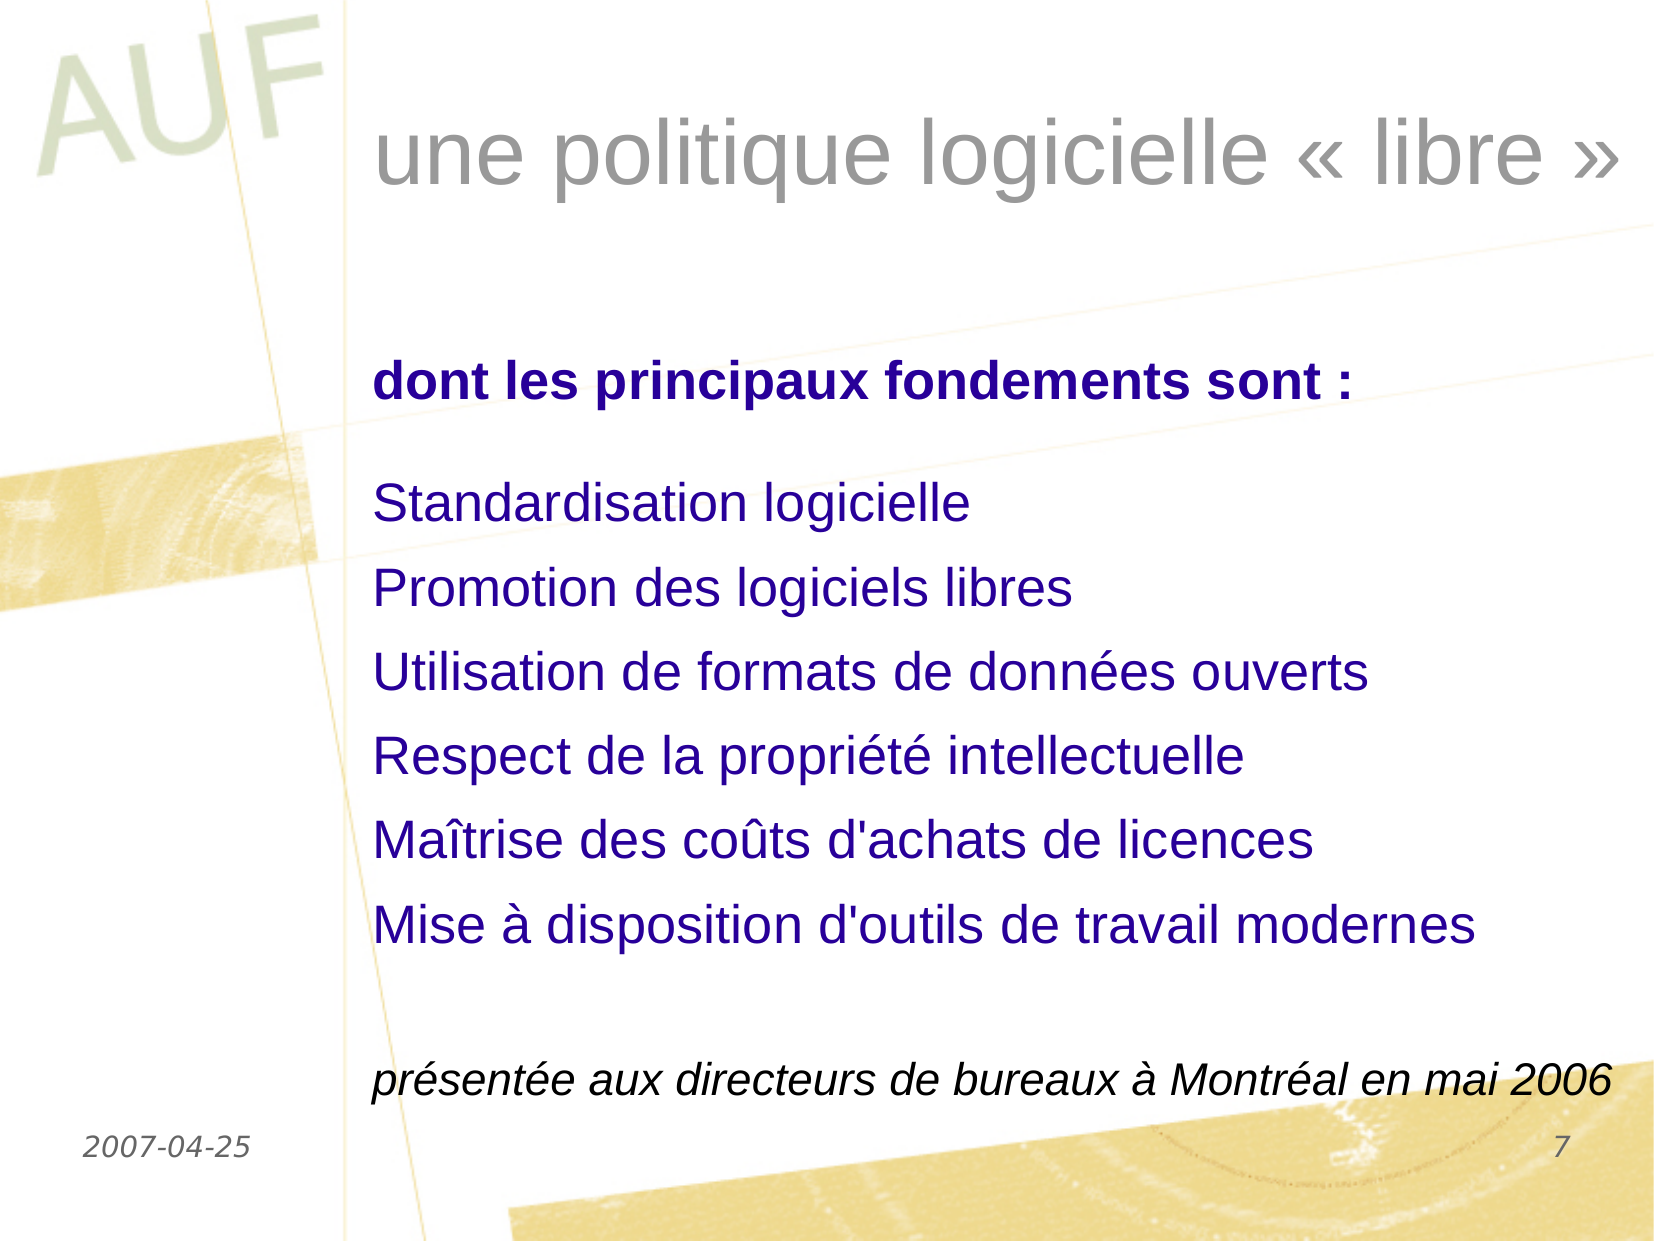

# une politique logicielle « libre »
dont les principaux fondements sont :
Standardisation logicielle
Promotion des logiciels libres
Utilisation de formats de données ouverts
Respect de la propriété intellectuelle
Maîtrise des coûts d'achats de licences
Mise à disposition d'outils de travail modernes
présentée aux directeurs de bureaux à Montréal en mai 2006
2007-04-25
7